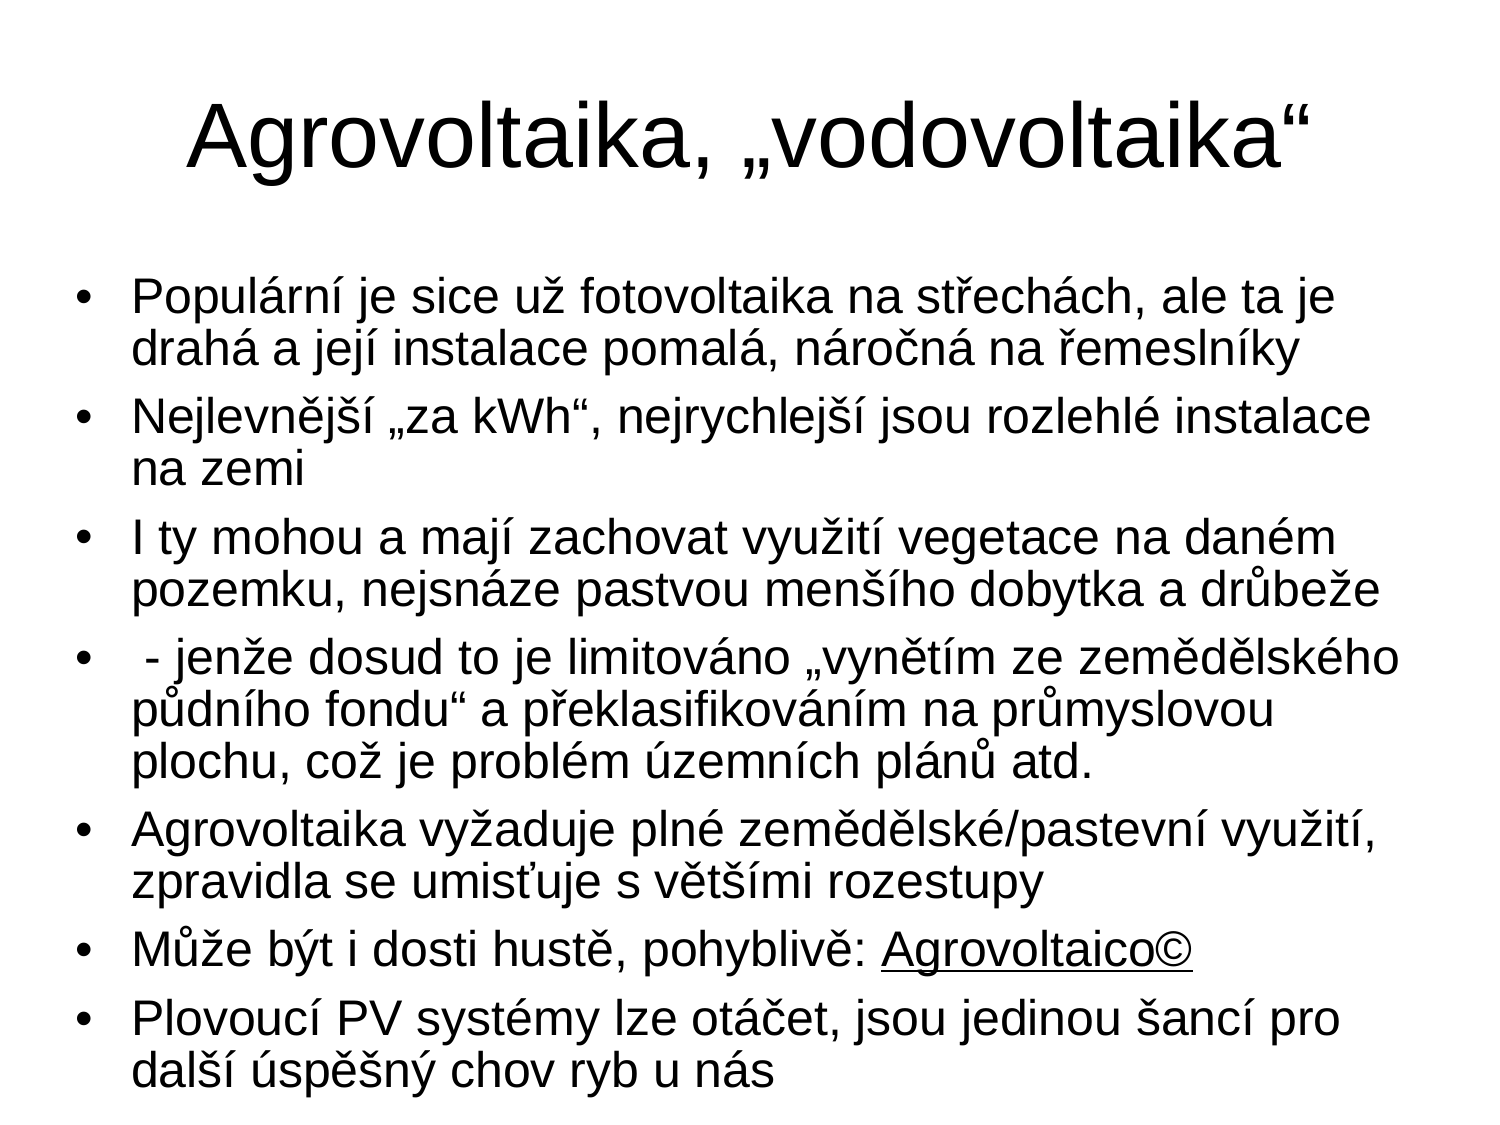

# Agrovoltaika, „vodovoltaika“
Populární je sice už fotovoltaika na střechách, ale ta je drahá a její instalace pomalá, náročná na řemeslníky
Nejlevnější „za kWh“, nejrychlejší jsou rozlehlé instalace na zemi
I ty mohou a mají zachovat využití vegetace na daném pozemku, nejsnáze pastvou menšího dobytka a drůbeže
 - jenže dosud to je limitováno „vynětím ze zemědělského půdního fondu“ a překlasifikováním na průmyslovou plochu, což je problém územních plánů atd.
Agrovoltaika vyžaduje plné zemědělské/pastevní využití, zpravidla se umisťuje s většími rozestupy
Může být i dosti hustě, pohyblivě: Agrovoltaico©
Plovoucí PV systémy lze otáčet, jsou jedinou šancí pro další úspěšný chov ryb u nás